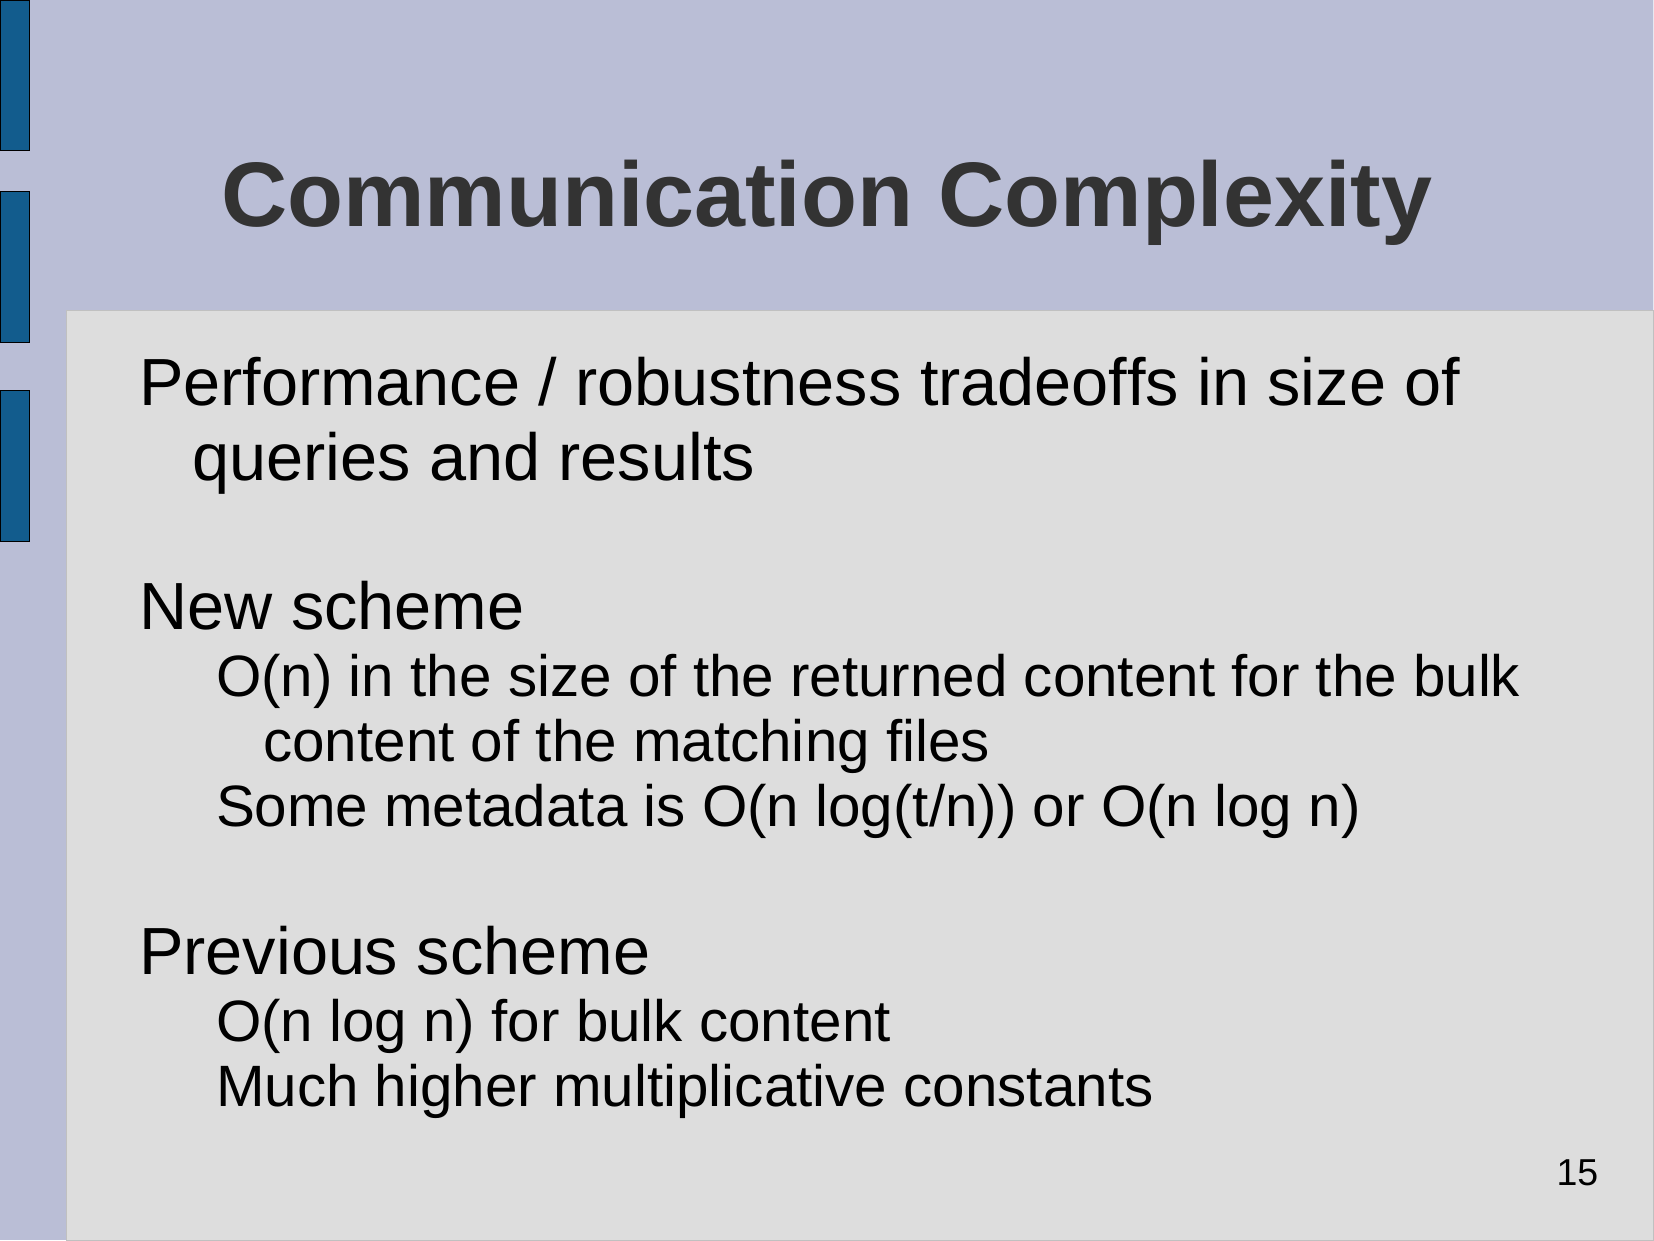

# Communication Complexity
Performance / robustness tradeoffs in size of queries and results
New scheme
O(n) in the size of the returned content for the bulk content of the matching files
Some metadata is O(n log(t/n)) or O(n log n)
Previous scheme
O(n log n) for bulk content
Much higher multiplicative constants